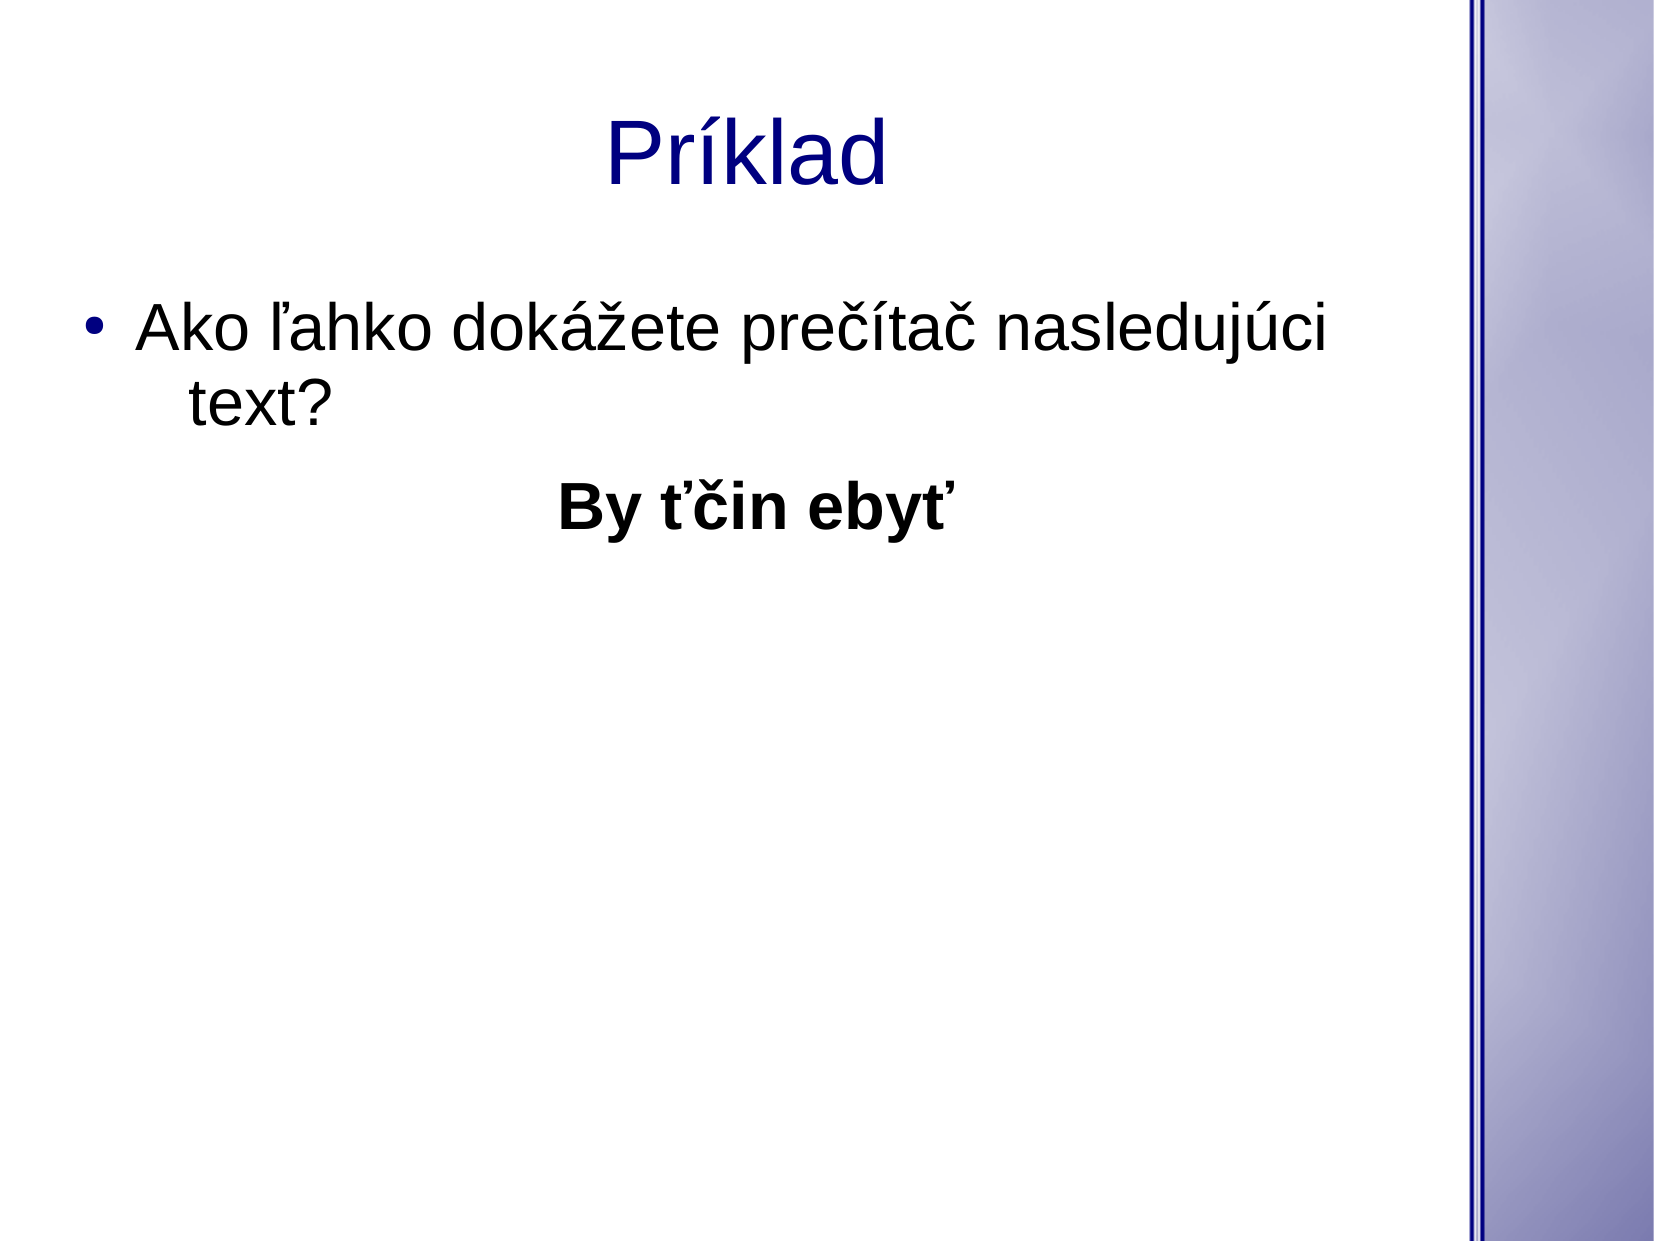

# Príklad
Ako ľahko dokážete prečítač nasledujúci text?
By ťčin ebyť